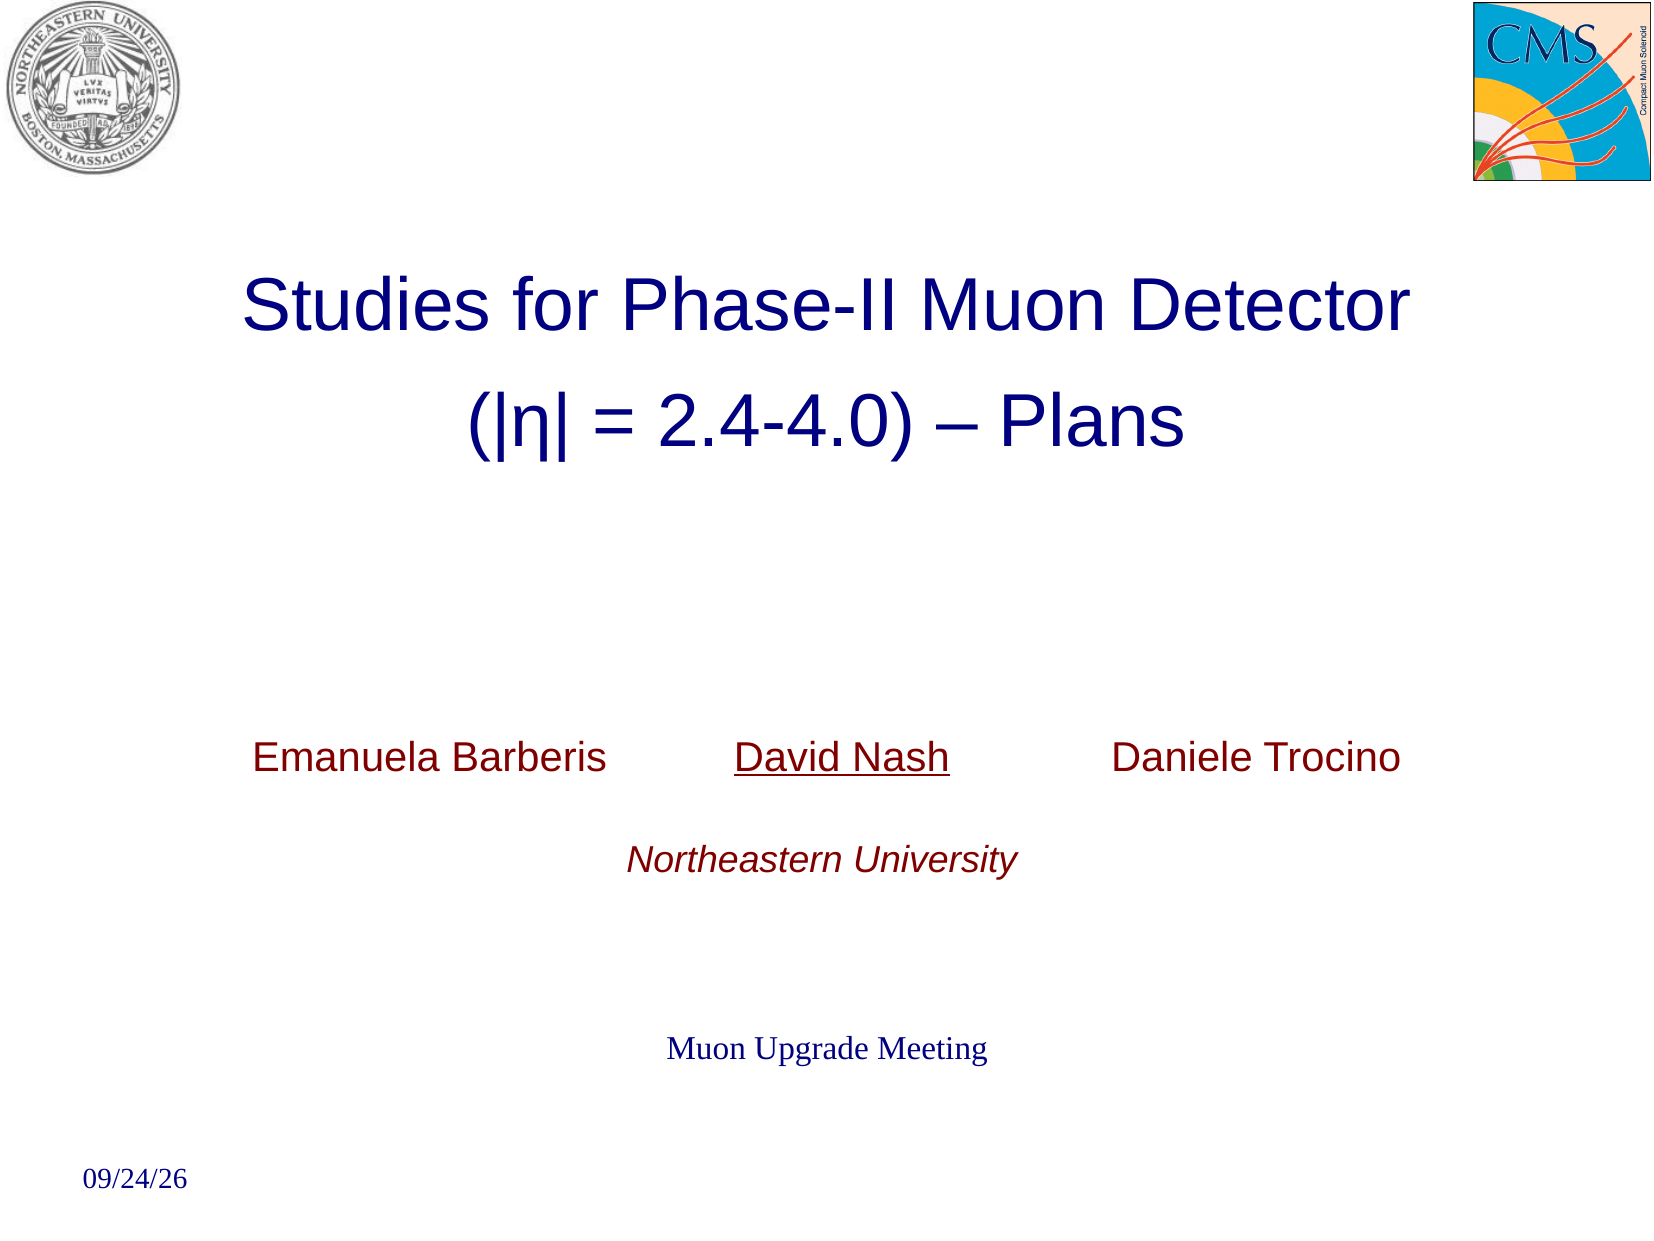

# Studies for Phase-II Muon Detector (|η| = 2.4-4.0) – Plans
Emanuela Barberis David Nash Daniele Trocino
Northeastern University
Muon Upgrade Meeting